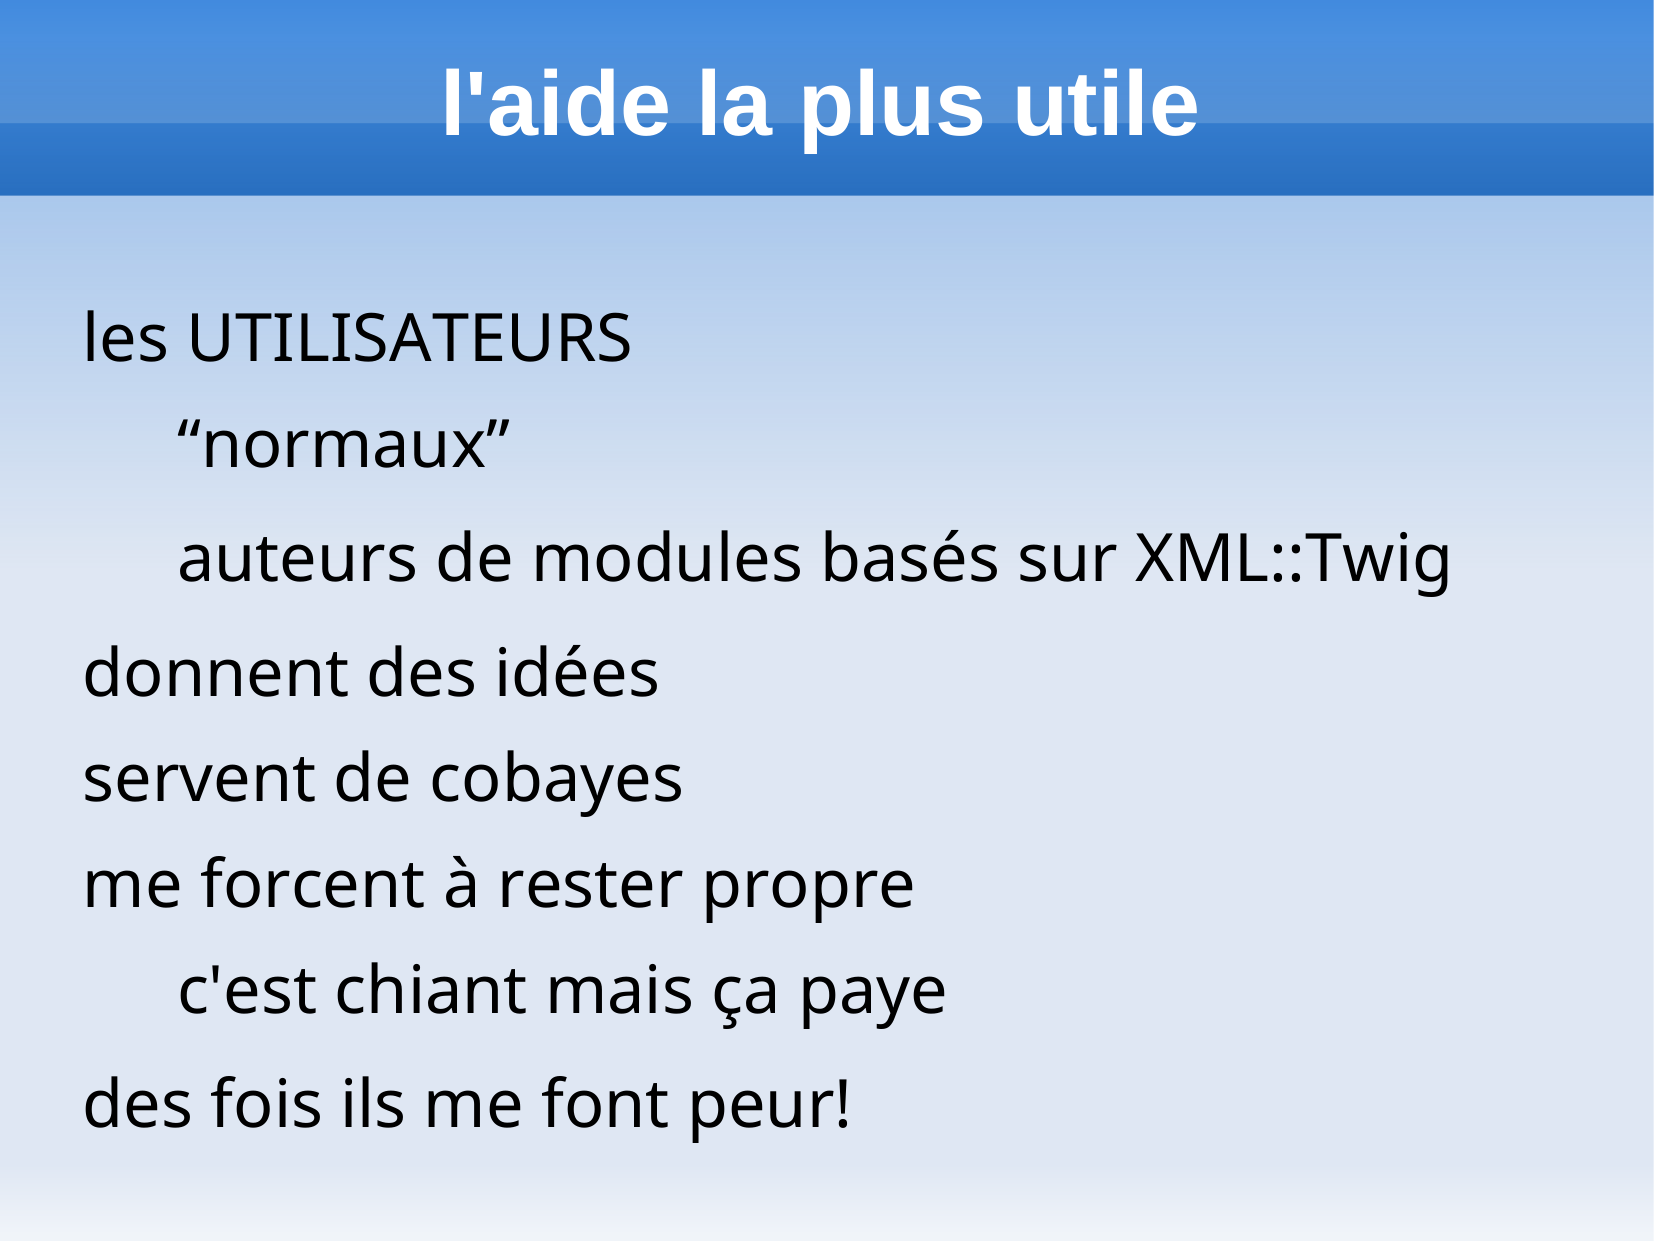

# l'aide la plus utile
les UTILISATEURS
“normaux”
auteurs de modules basés sur XML::Twig
donnent des idées
servent de cobayes
me forcent à rester propre
c'est chiant mais ça paye
des fois ils me font peur!